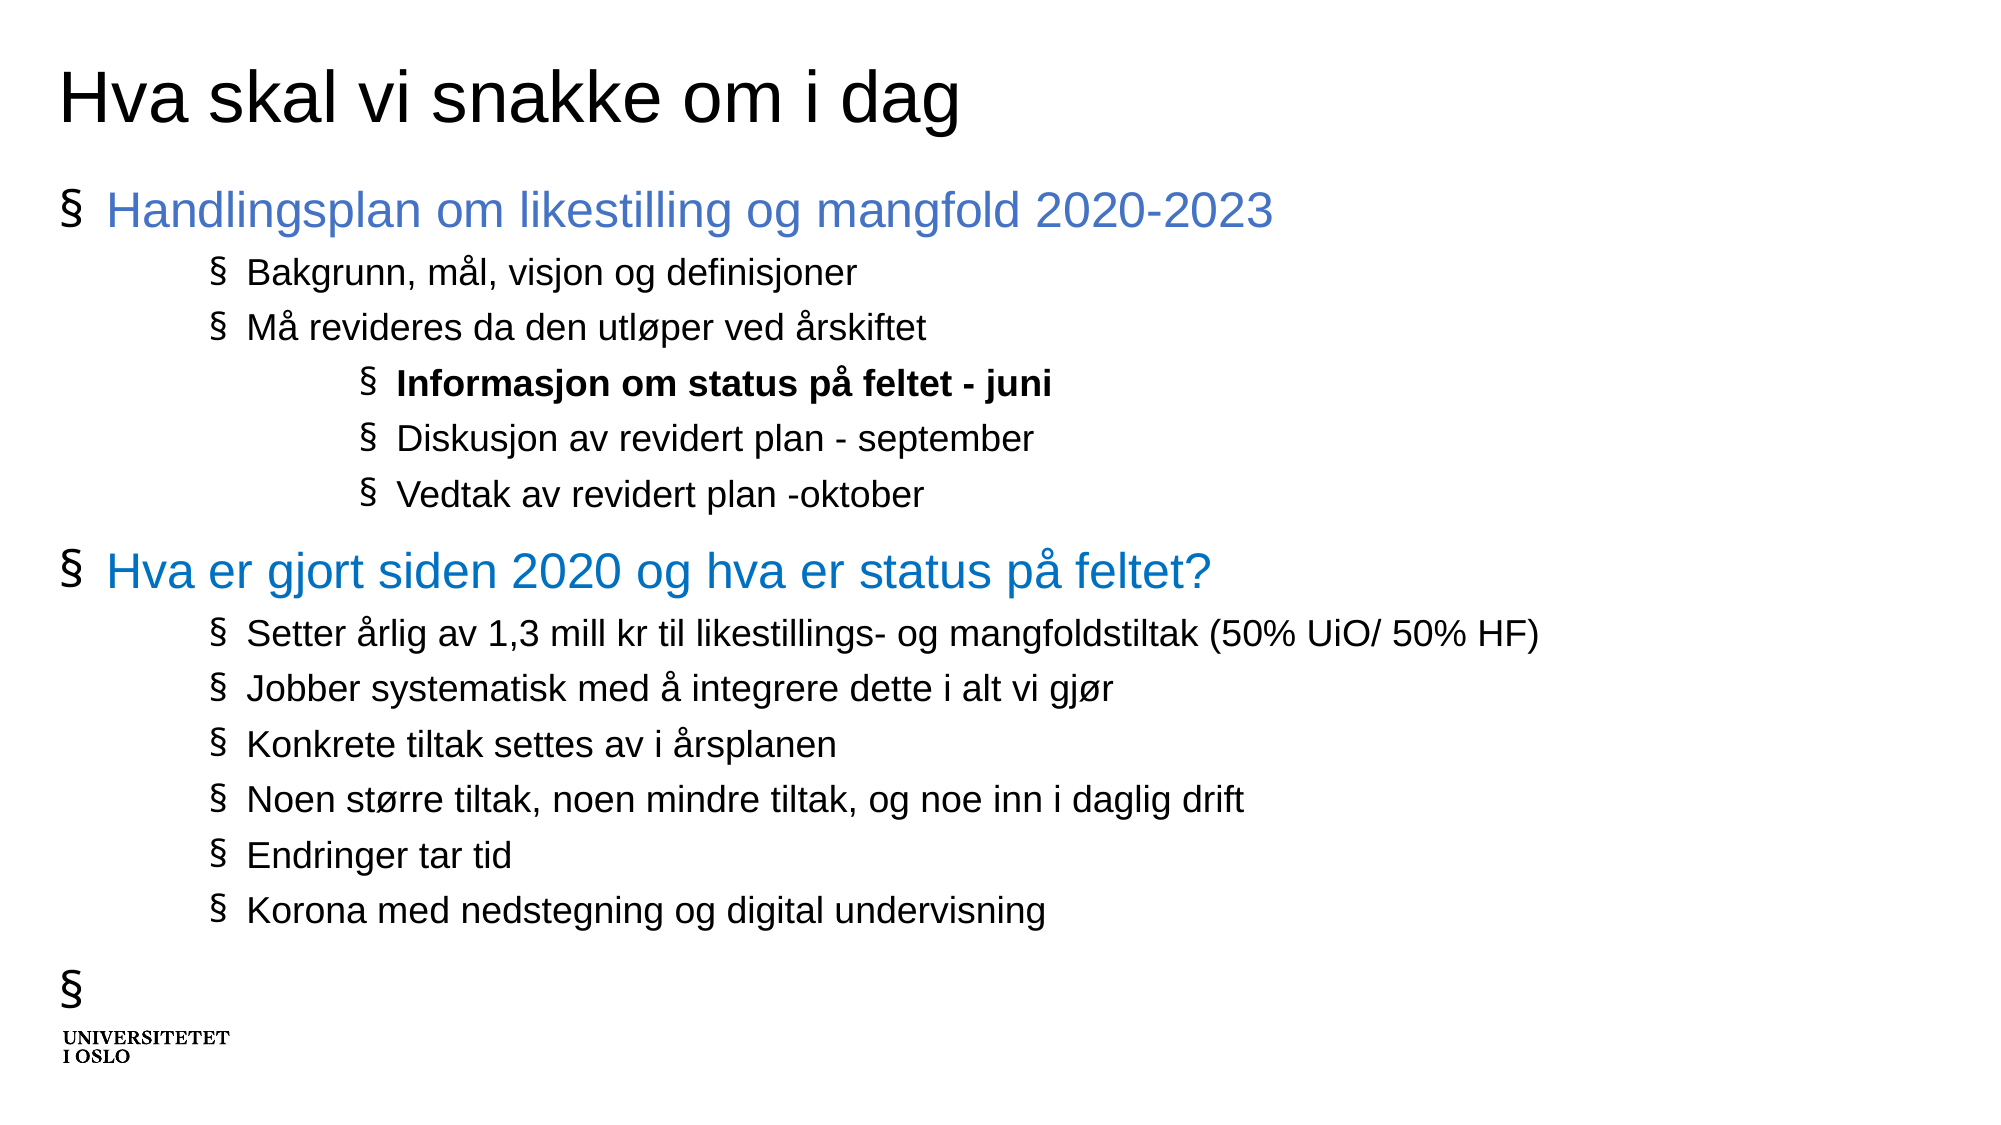

# Hva skal vi snakke om i dag
Handlingsplan om likestilling og mangfold 2020-2023
Bakgrunn, mål, visjon og definisjoner
Må revideres da den utløper ved årskiftet
Informasjon om status på feltet - juni
Diskusjon av revidert plan - september
Vedtak av revidert plan -oktober
Hva er gjort siden 2020 og hva er status på feltet?
Setter årlig av 1,3 mill kr til likestillings- og mangfoldstiltak (50% UiO/ 50% HF)
Jobber systematisk med å integrere dette i alt vi gjør
Konkrete tiltak settes av i årsplanen
Noen større tiltak, noen mindre tiltak, og noe inn i daglig drift
Endringer tar tid
Korona med nedstegning og digital undervisning